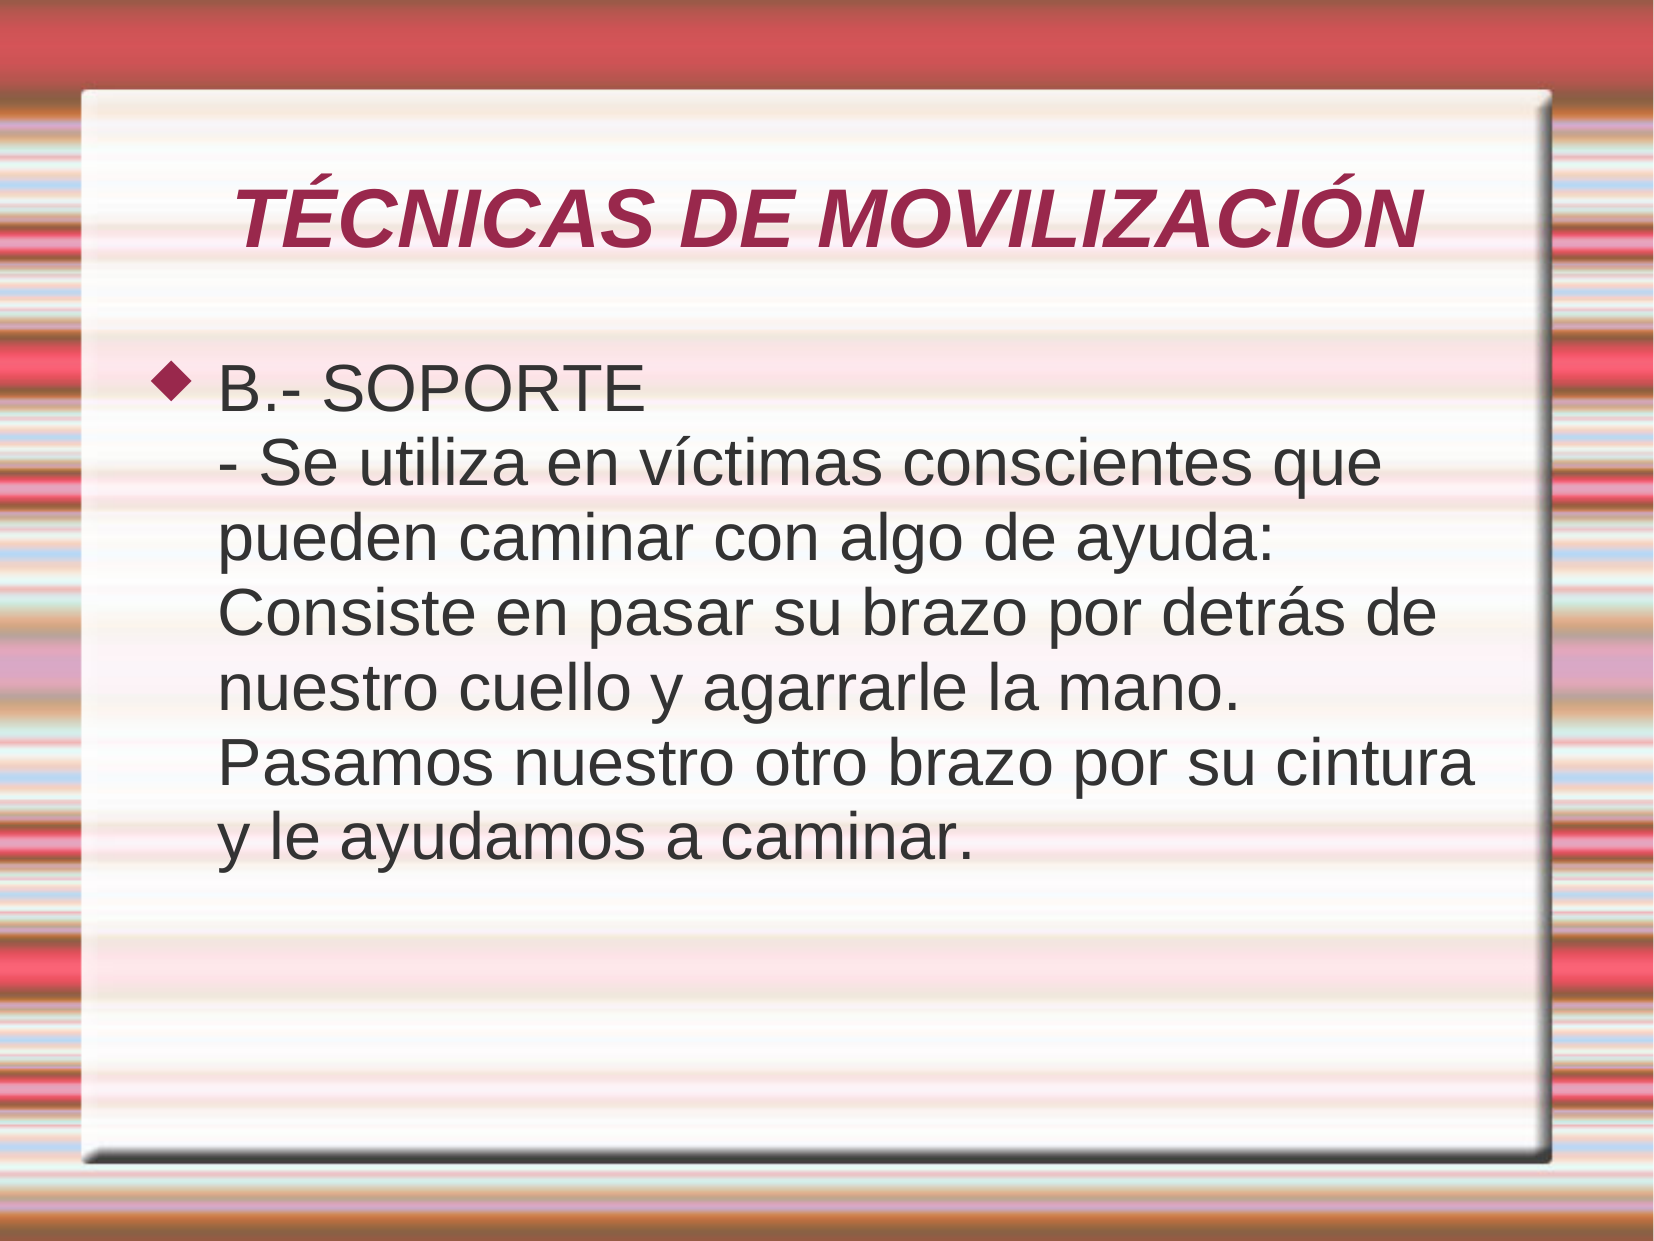

# TÉCNICAS DE MOVILIZACIÓN
B.- SOPORTE
- Se utiliza en víctimas conscientes que pueden caminar con algo de ayuda: Consiste en pasar su brazo por detrás de nuestro cuello y agarrarle la mano. Pasamos nuestro otro brazo por su cintura y le ayudamos a caminar.